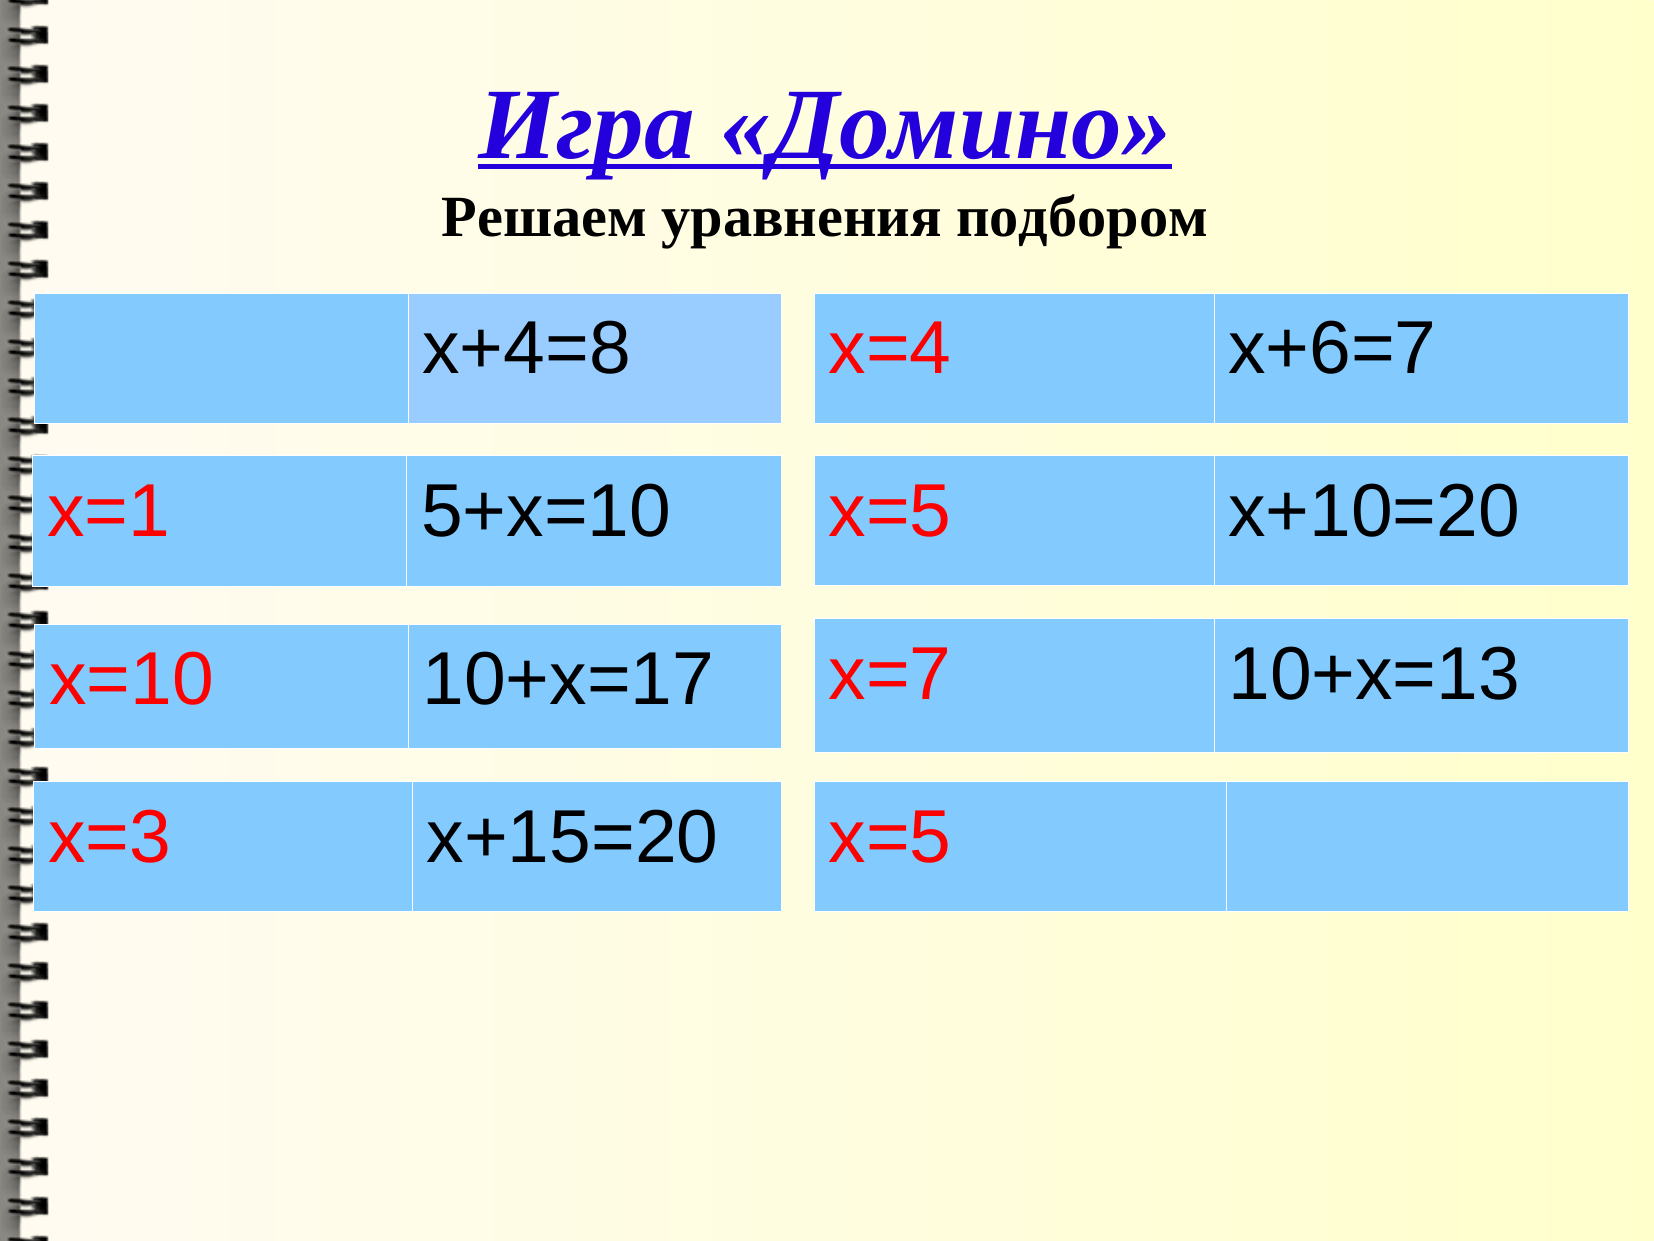

Игра «Домино»
Решаем уравнения подбором
| | х+4=8 |
| --- | --- |
| х=4 | х+6=7 |
| --- | --- |
| х=1 | 5+х=10 |
| --- | --- |
| х=5 | х+10=20 |
| --- | --- |
| х=7 | 10+х=13 |
| --- | --- |
| х=10 | 10+х=17 |
| --- | --- |
| х=3 | х+15=20 |
| --- | --- |
| х=5 | |
| --- | --- |